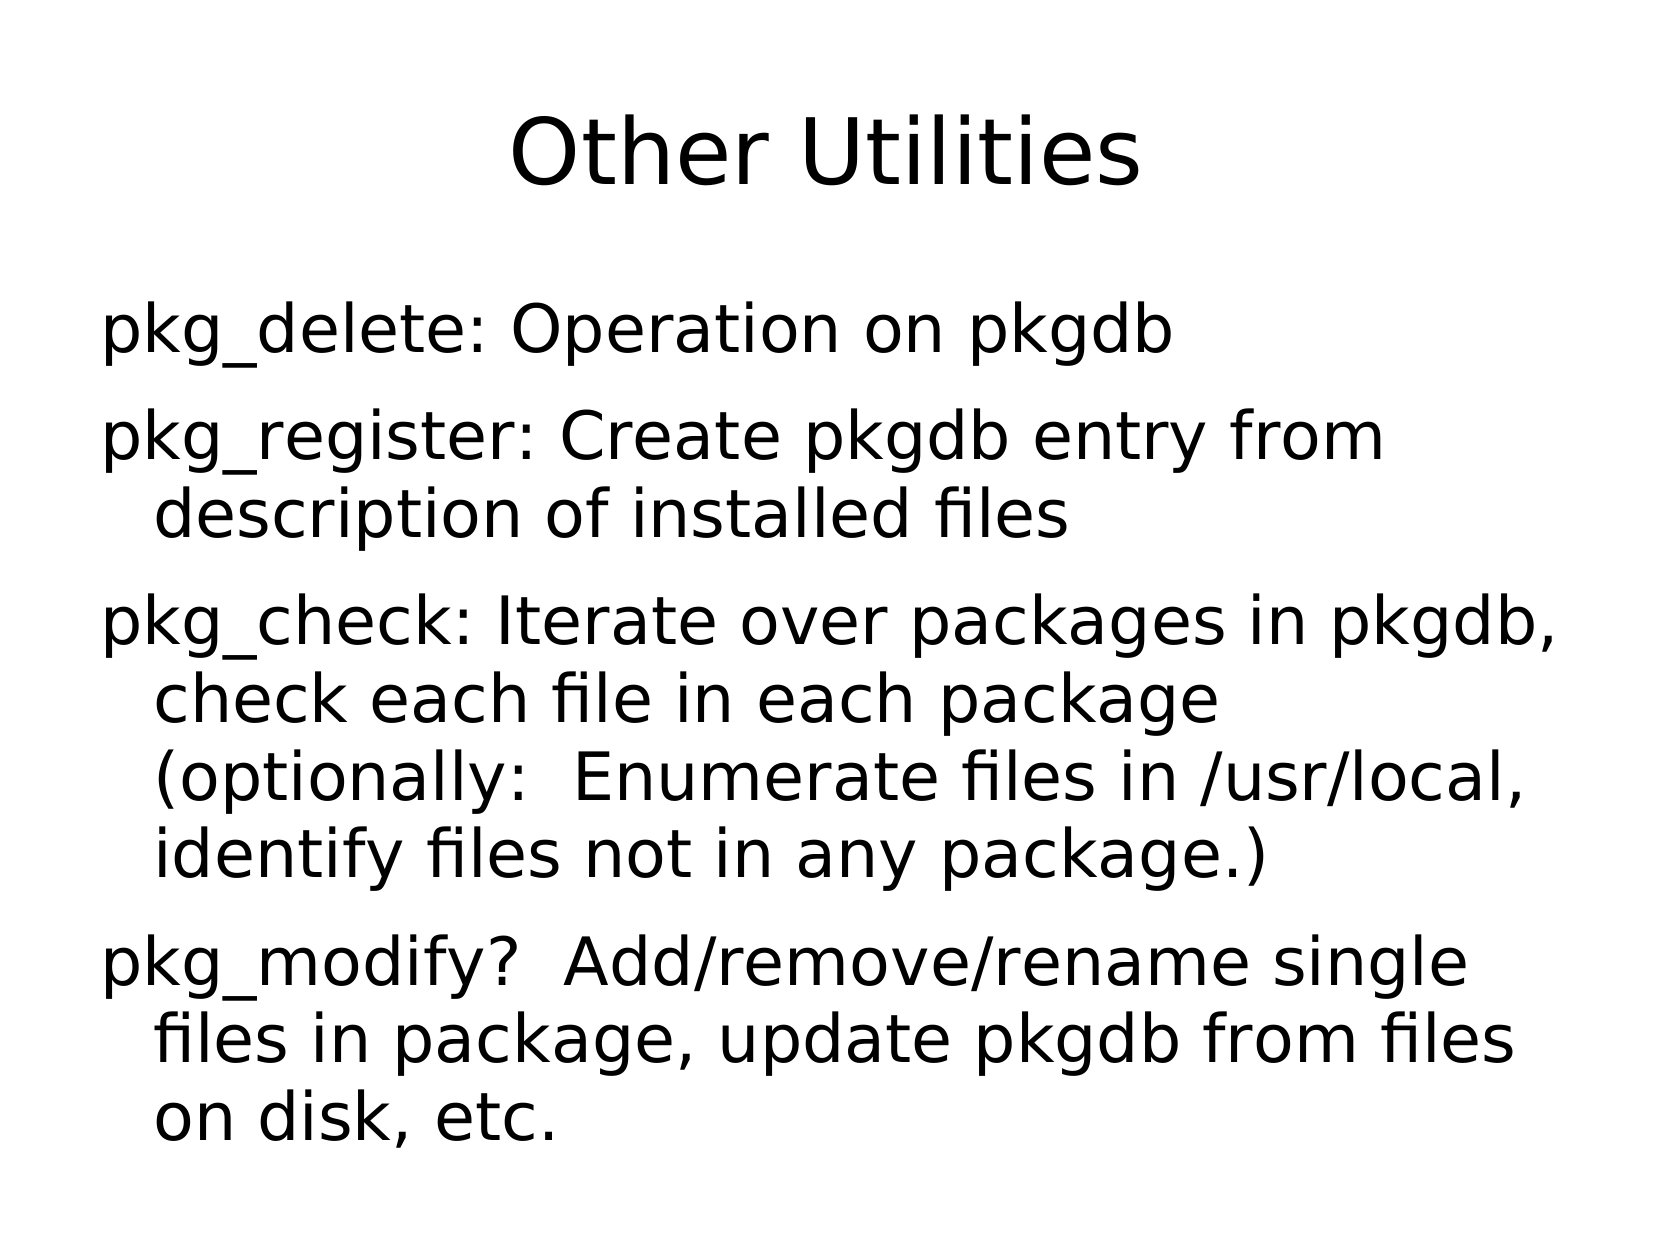

# Other Utilities
pkg_delete: Operation on pkgdb
pkg_register: Create pkgdb entry from description of installed files
pkg_check: Iterate over packages in pkgdb, check each file in each package (optionally: Enumerate files in /usr/local, identify files not in any package.)
pkg_modify? Add/remove/rename single files in package, update pkgdb from files on disk, etc.